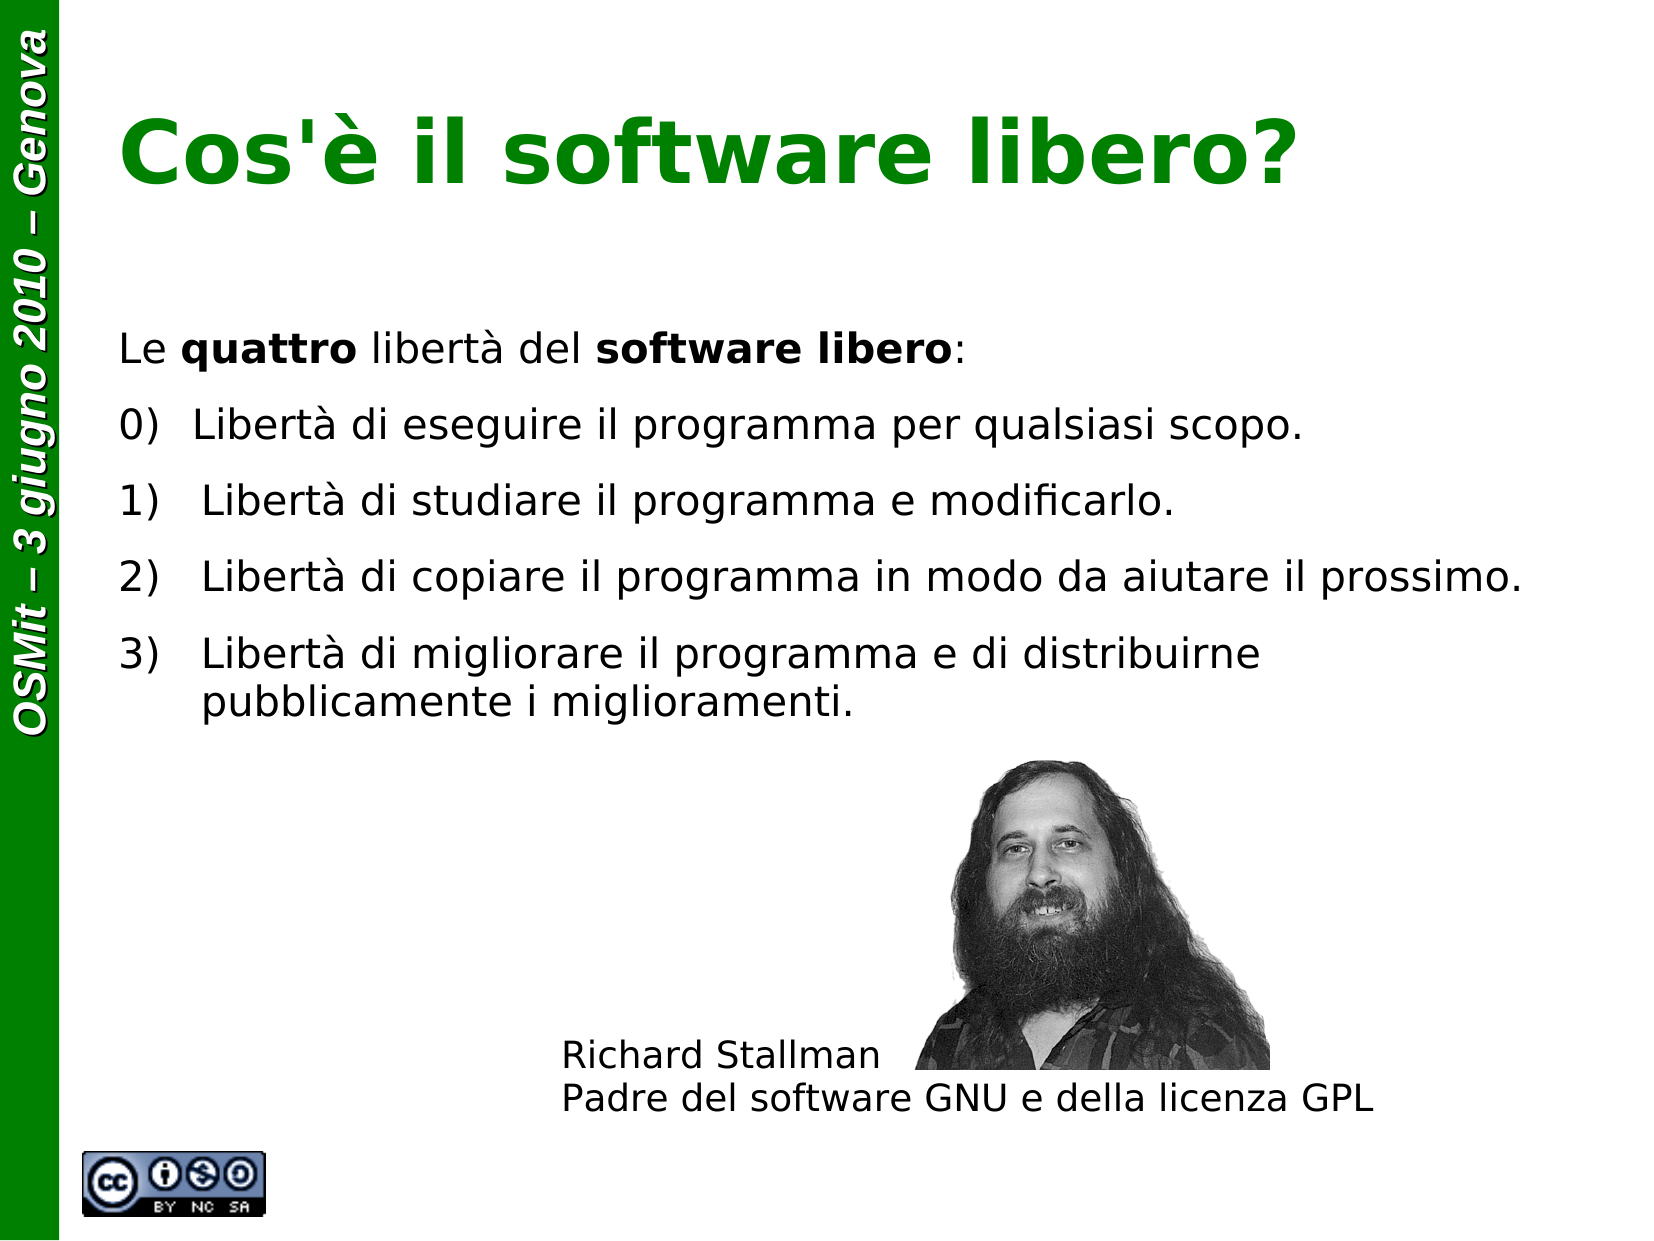

# Cos'è il software libero?
Le quattro libertà del software libero:
0)	Libertà di eseguire il programma per qualsiasi scopo.
1)	Libertà di studiare il programma e modificarlo.
2)	Libertà di copiare il programma in modo da aiutare il prossimo.
3)	Libertà di migliorare il programma e di distribuirne pubblicamente i miglioramenti.
Richard Stallman
Padre del software GNU e della licenza GPL